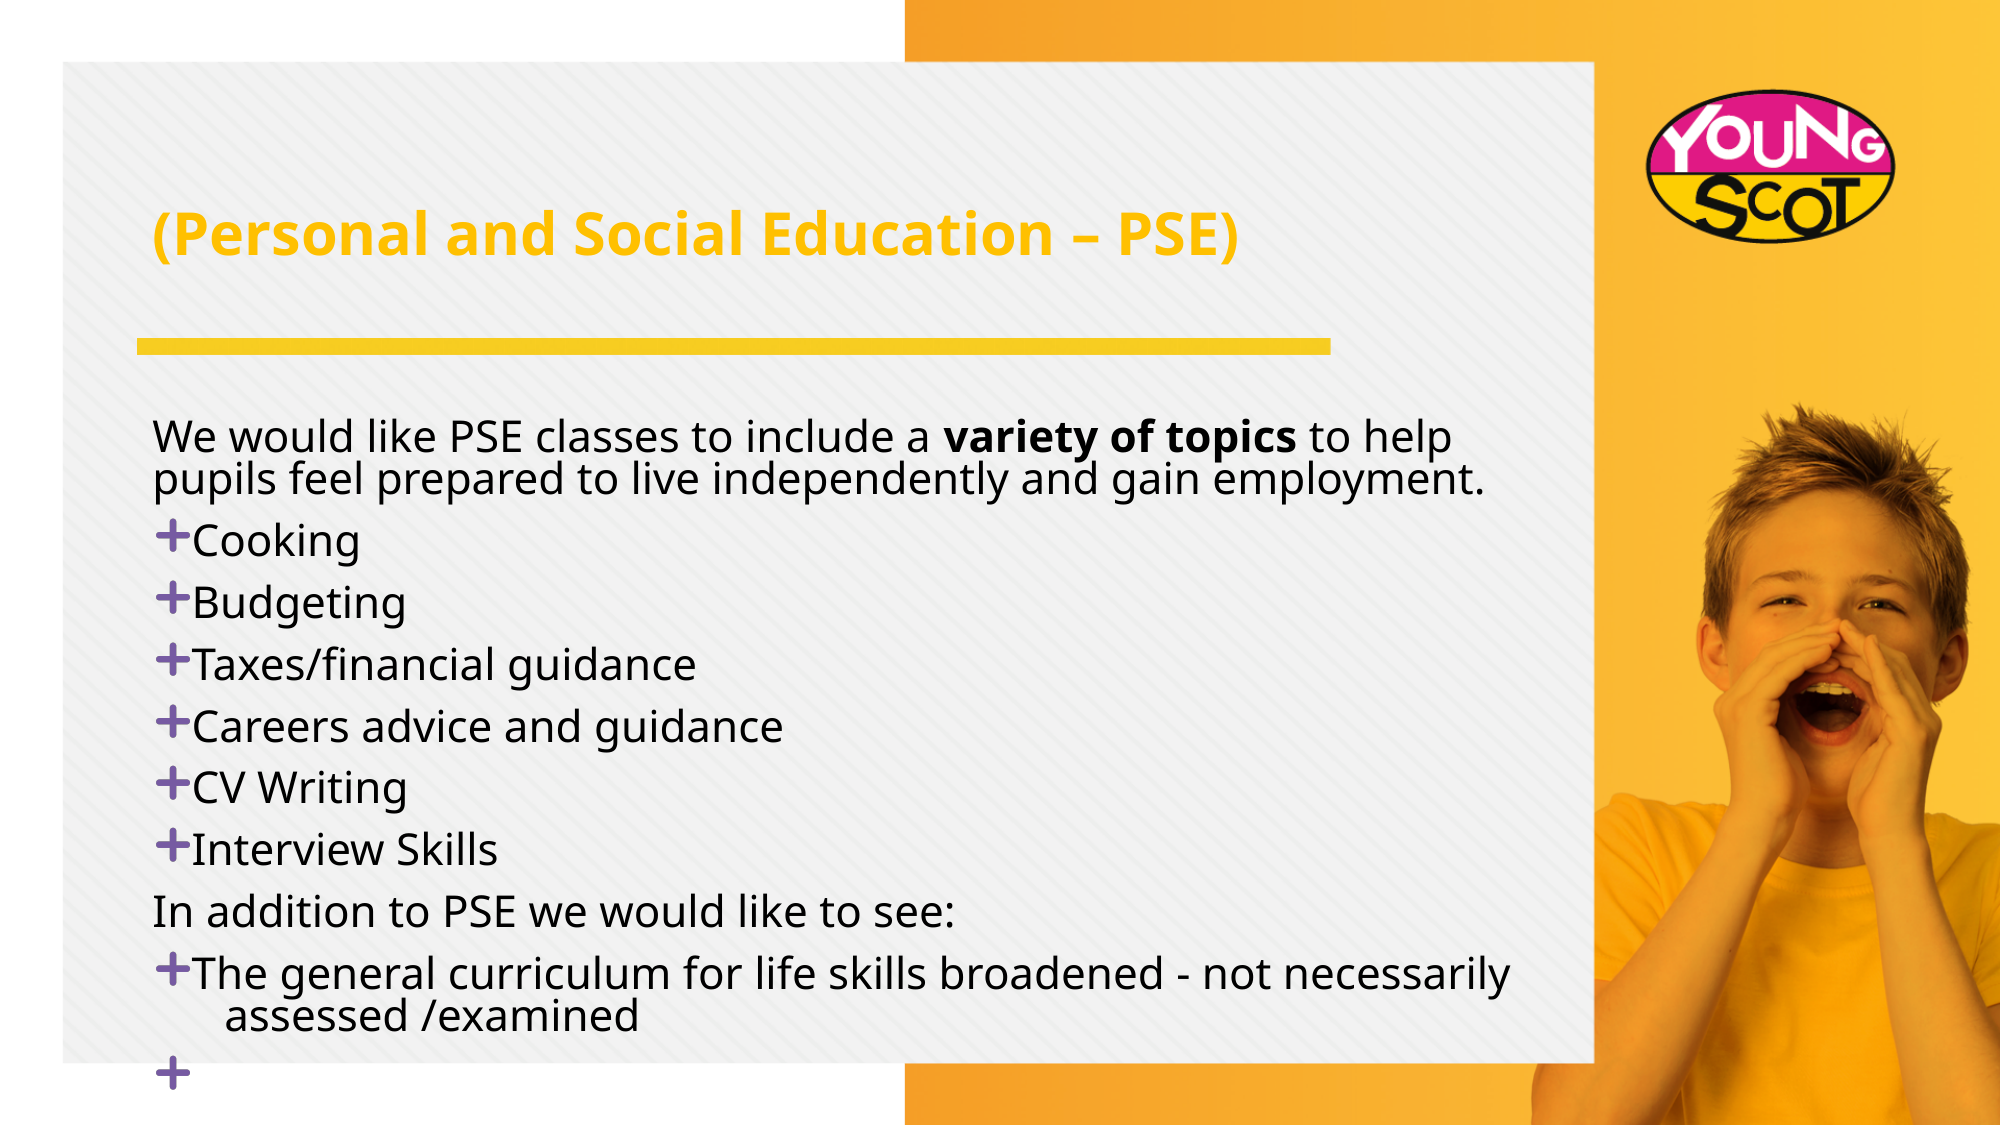

# (Personal and Social Education – PSE)
We would like PSE classes to include a variety of topics to help pupils feel prepared to live independently and gain employment.
Cooking
Budgeting
Taxes/financial guidance
Careers advice and guidance
CV Writing
Interview Skills
In addition to PSE we would like to see:
The general curriculum for life skills broadened - not necessarily assessed /examined